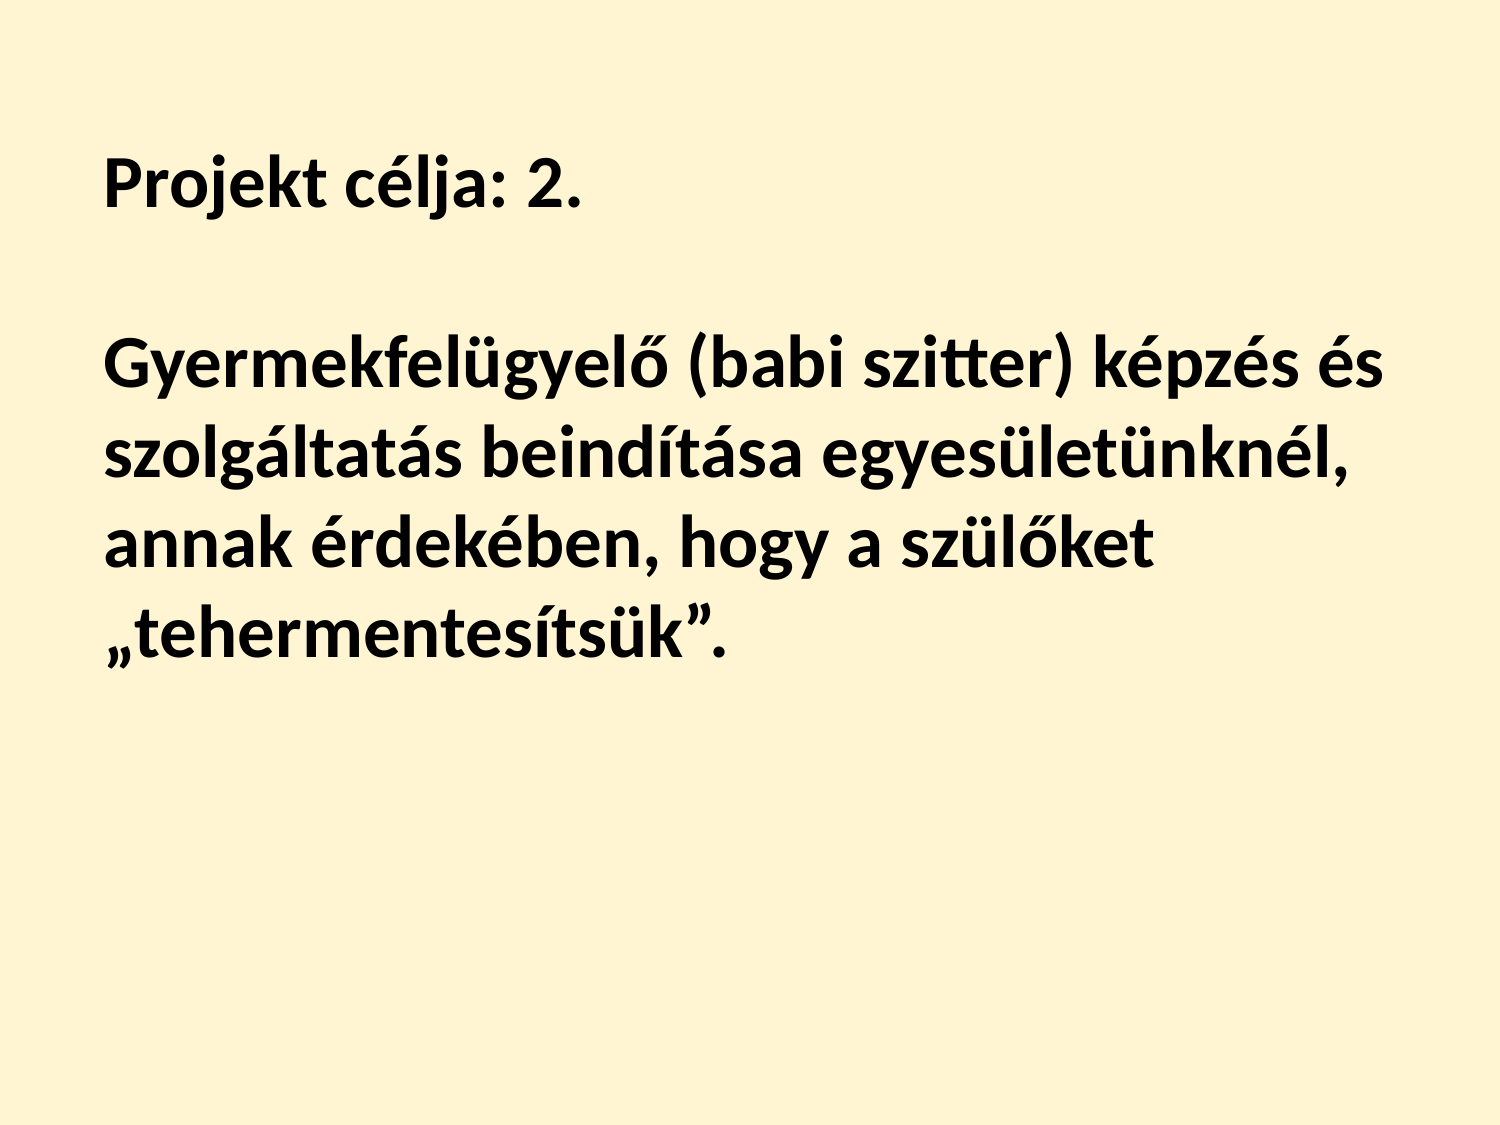

Projekt célja: 2.
Gyermekfelügyelő (babi szitter) képzés és szolgáltatás beindítása egyesületünknél, annak érdekében, hogy a szülőket „tehermentesítsük”.